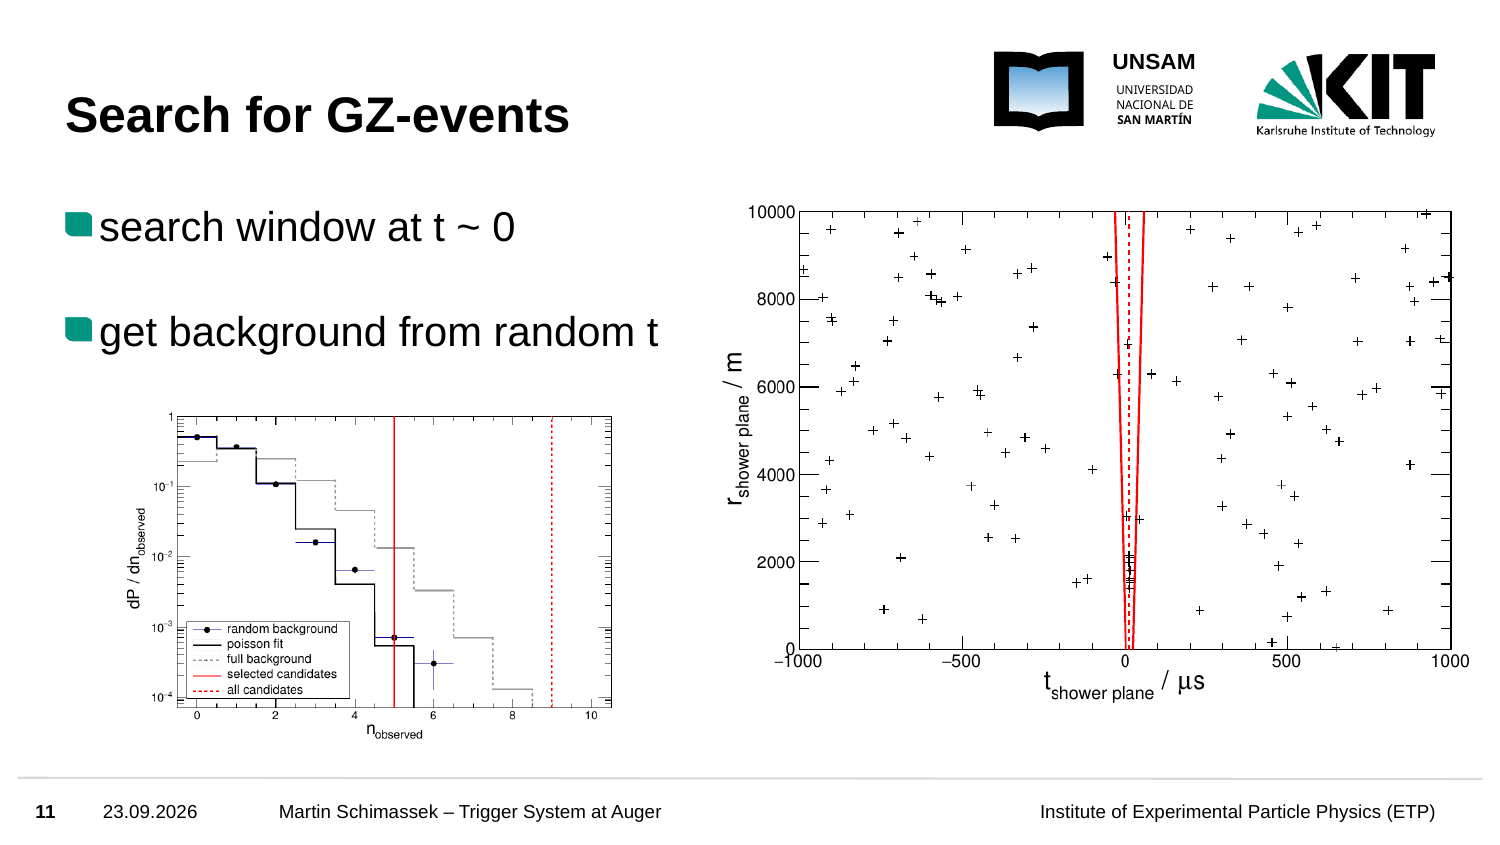

# Search for GZ-events
search window at t ~ 0
get background from random t